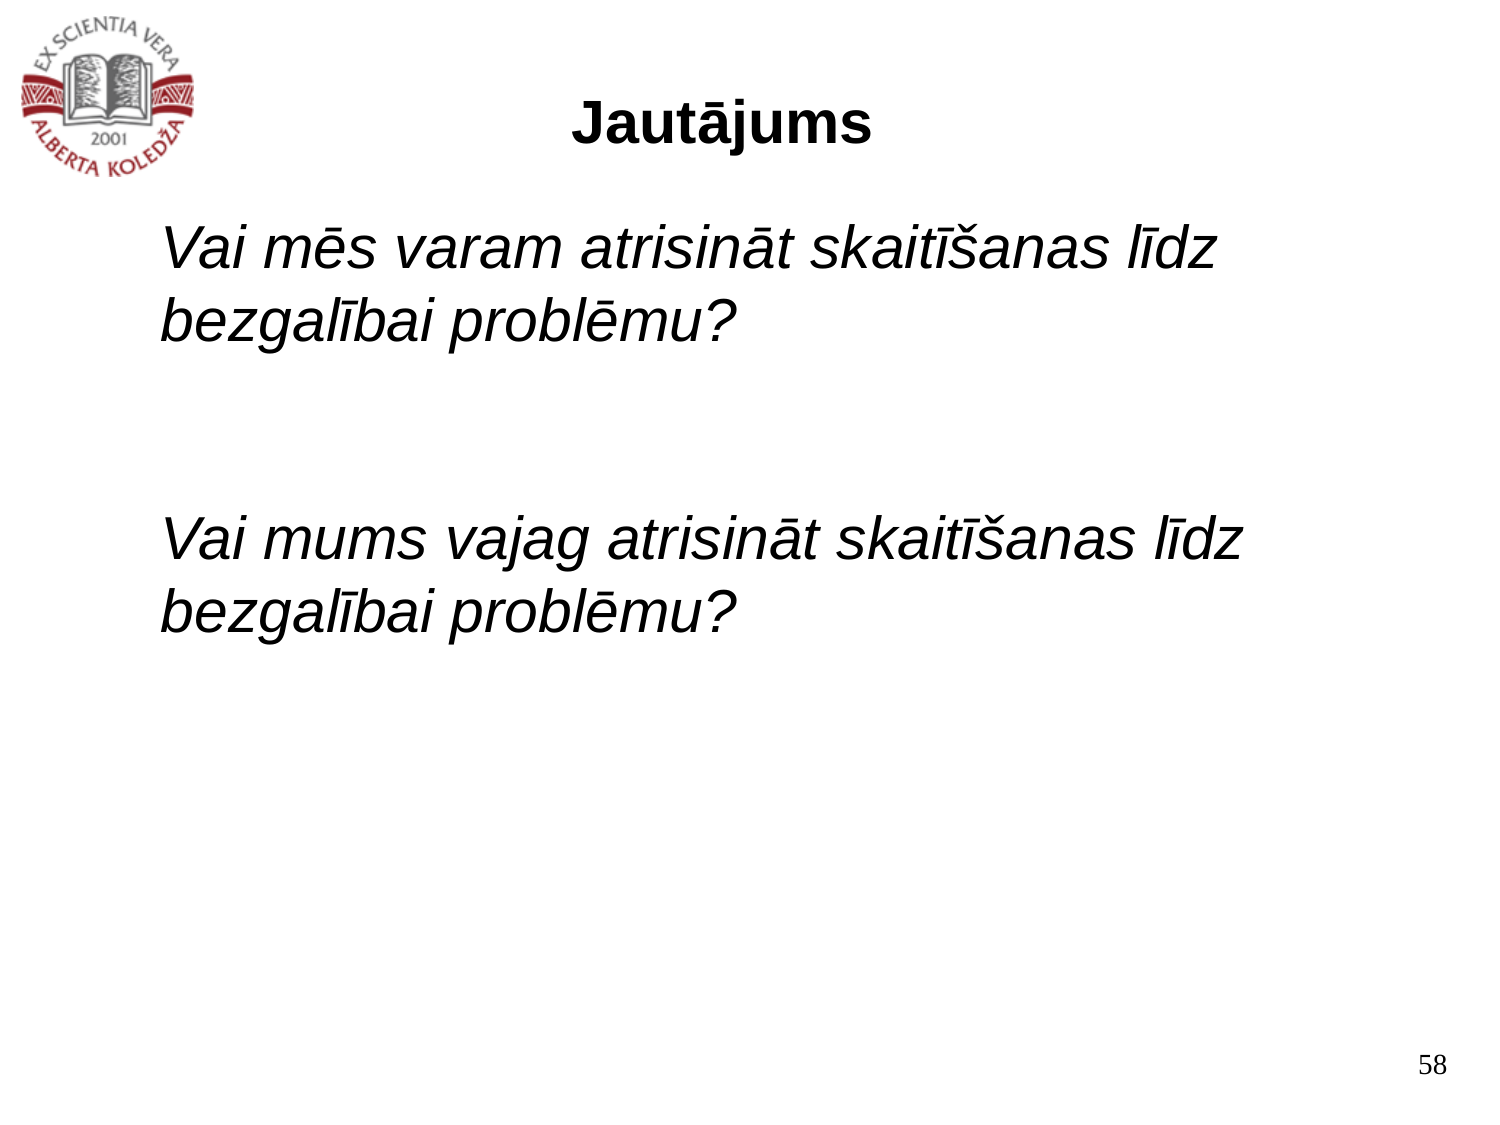

# Jautājums
Vai mēs varam atrisināt skaitīšanas līdz bezgalībai problēmu?
Vai mums vajag atrisināt skaitīšanas līdz bezgalībai problēmu?